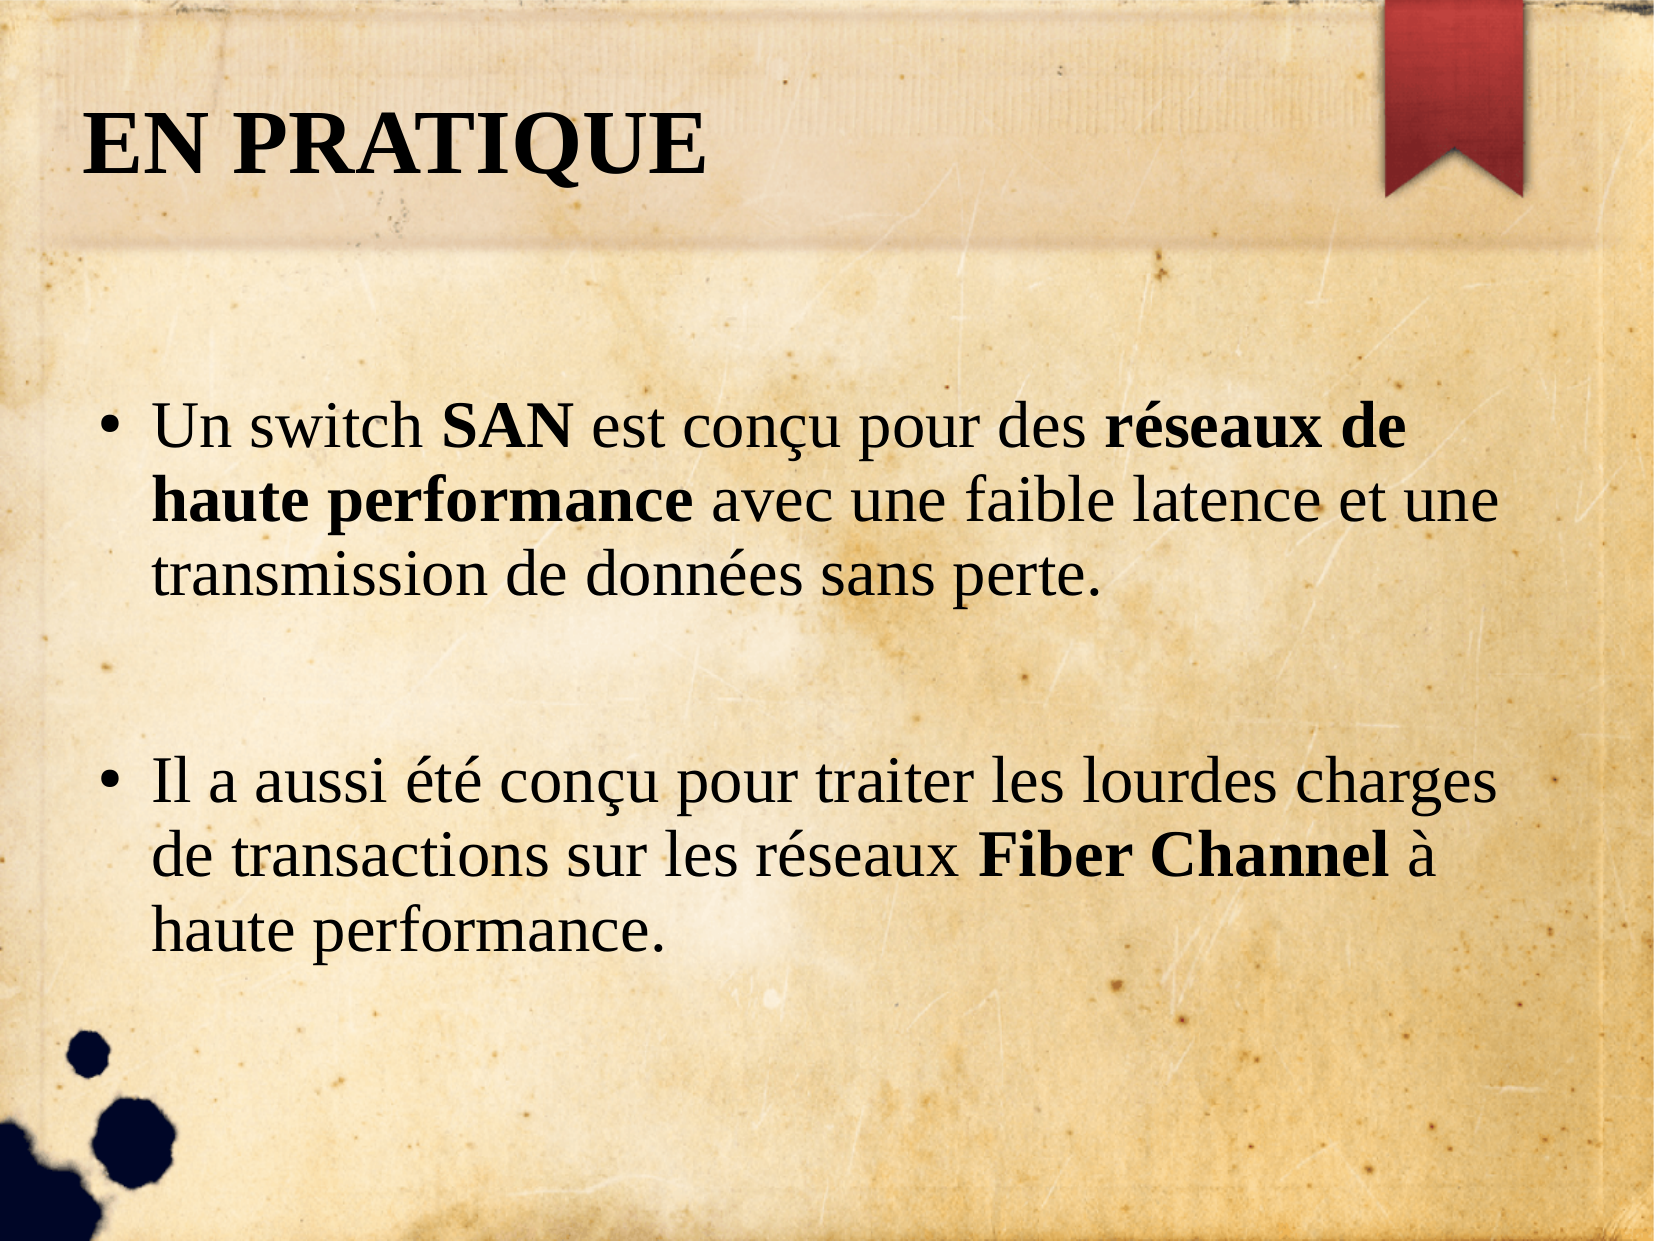

# EN PRATIQUE
Un switch SAN est conçu pour des réseaux de haute performance avec une faible latence et une transmission de données sans perte.
Il a aussi été conçu pour traiter les lourdes charges de transactions sur les réseaux Fiber Channel à haute performance.